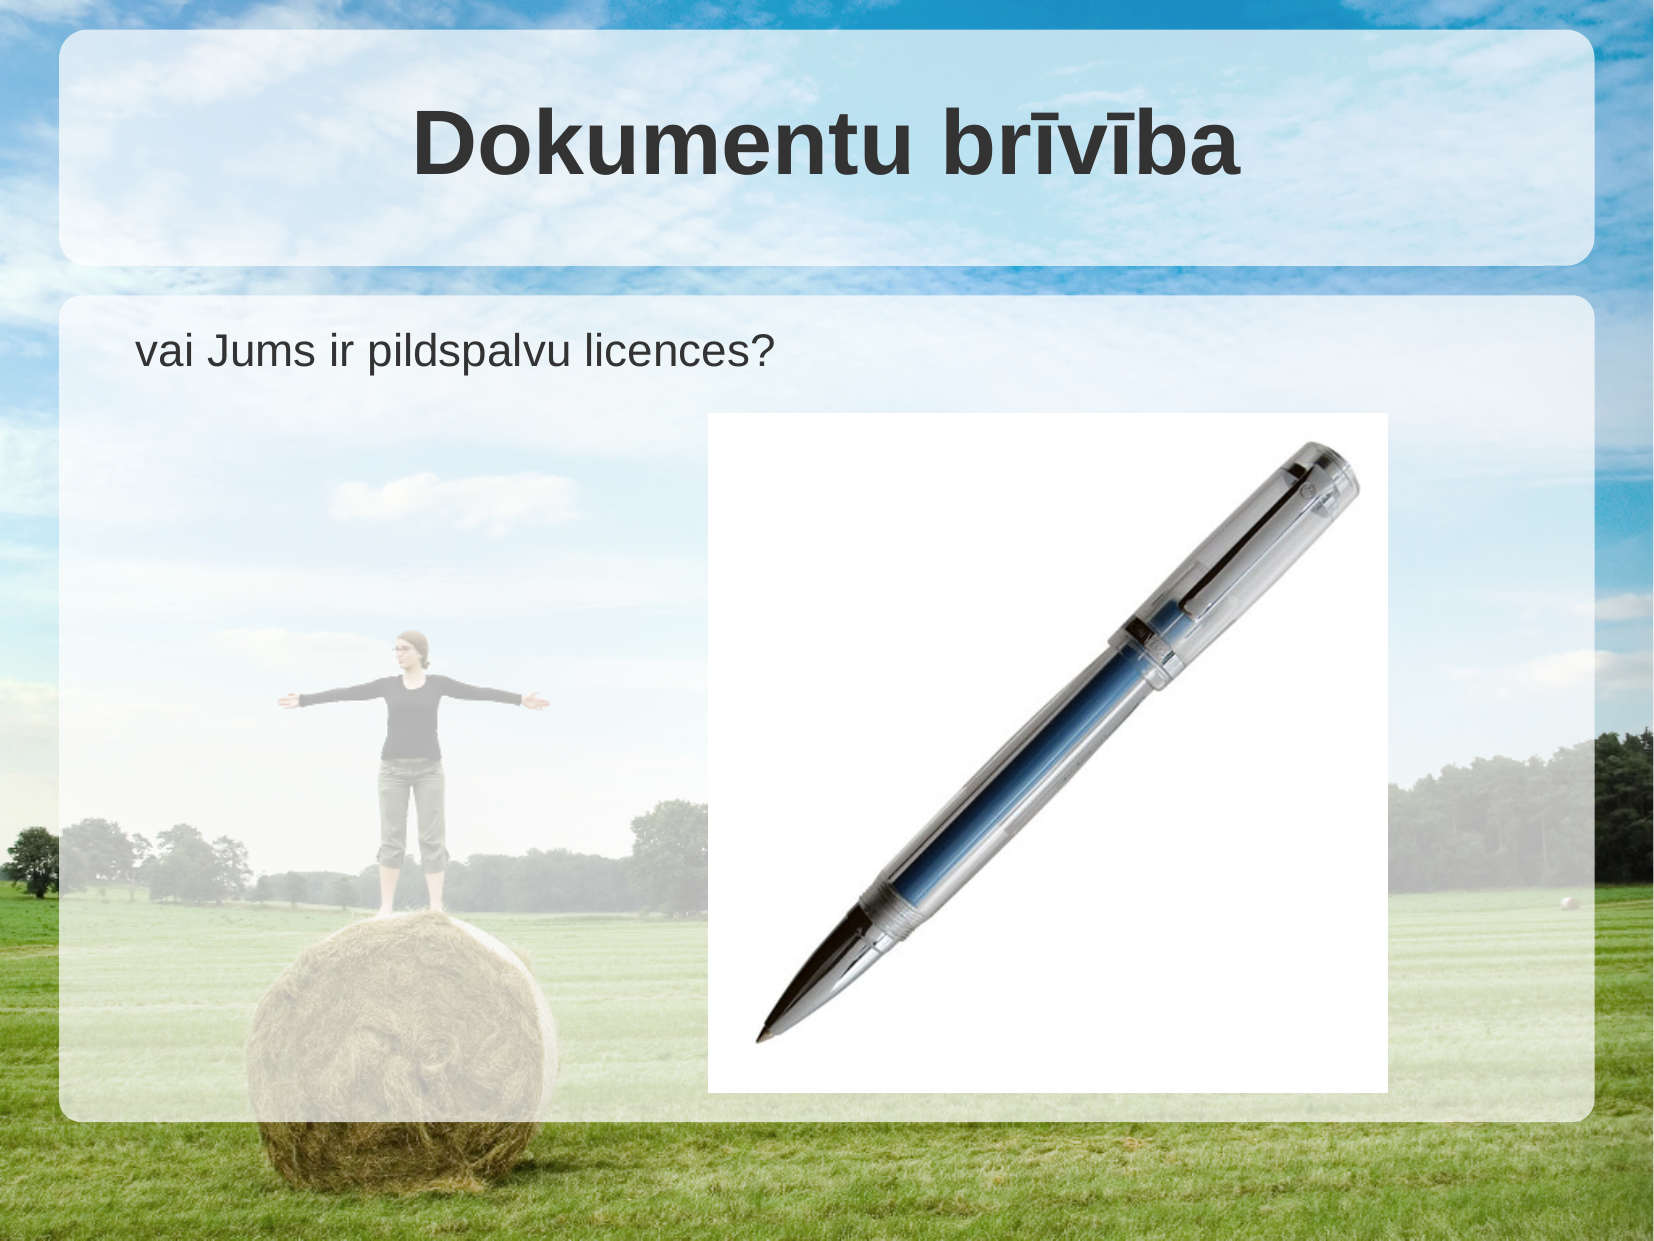

# Dokumentu brīvība
vai Jums ir pildspalvu licences?